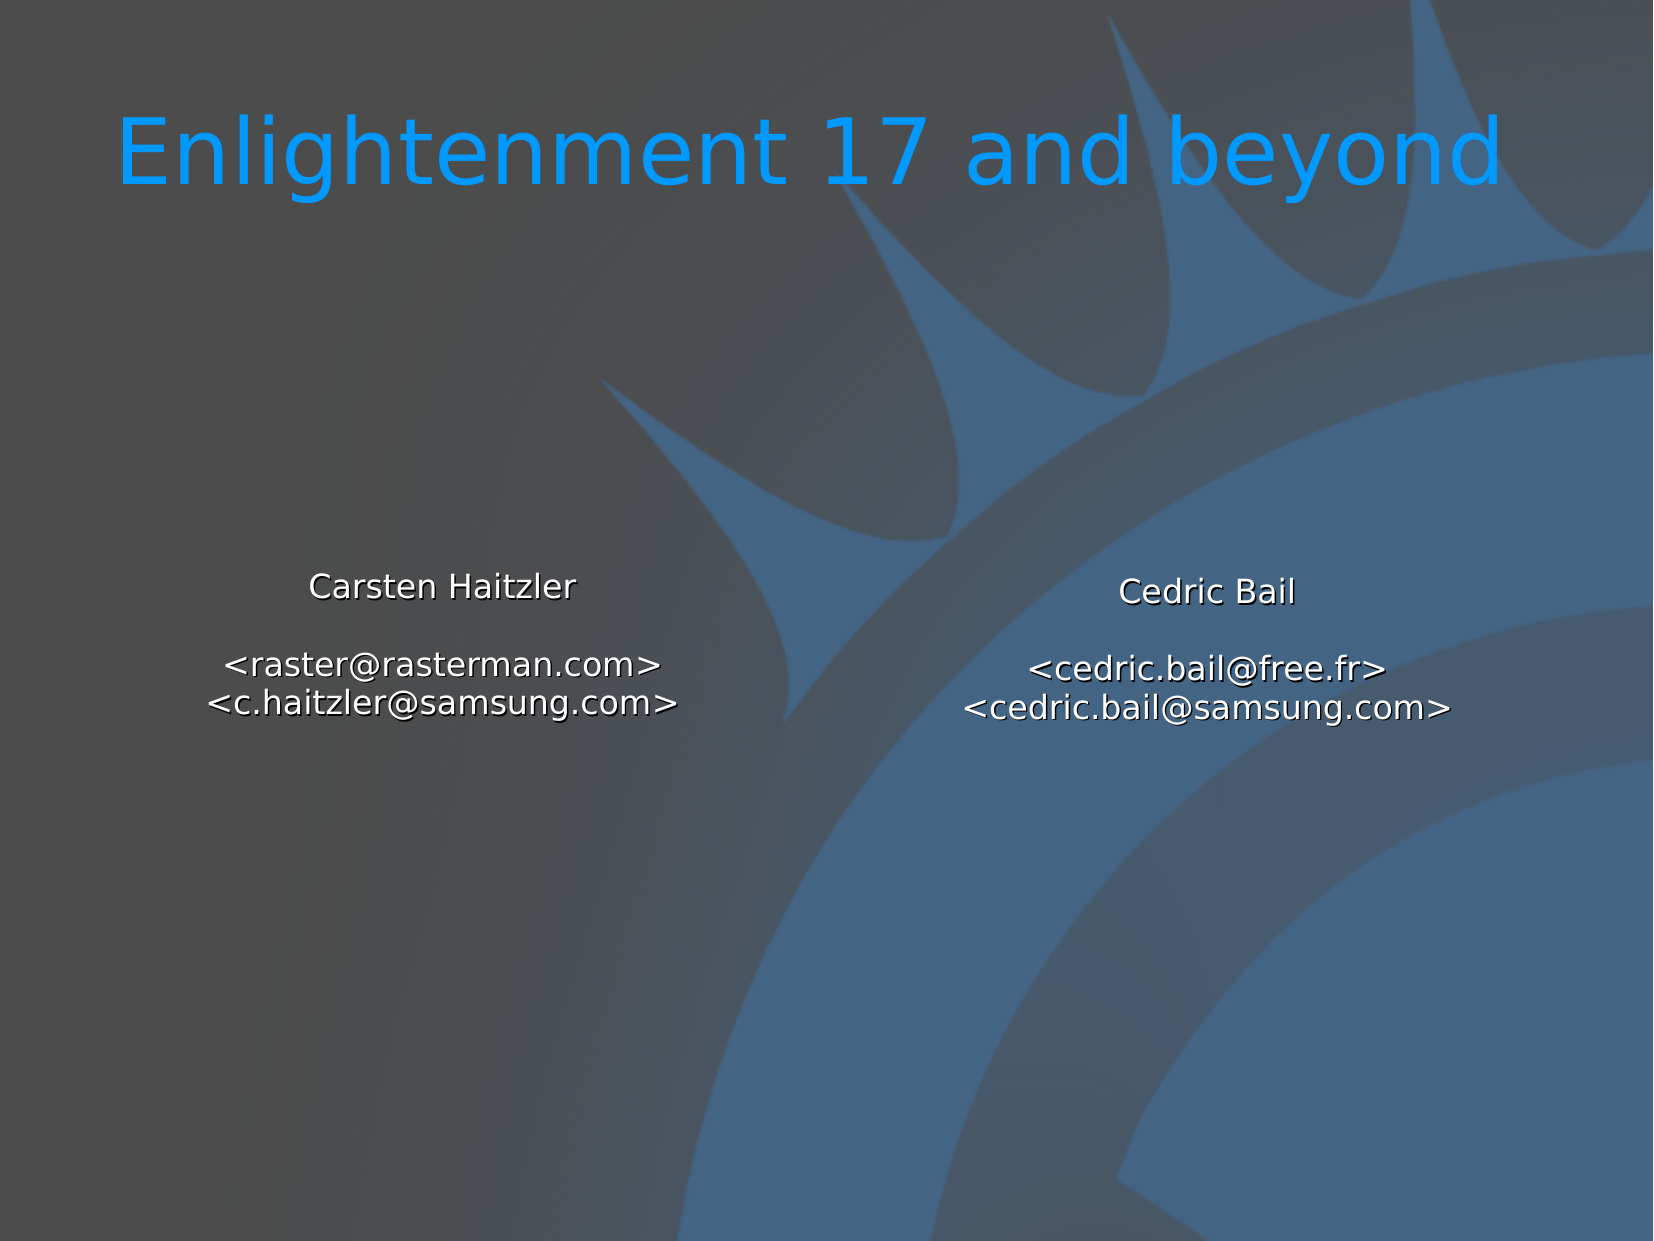

# Enlightenment 17 and beyond
Carsten Haitzler
<raster@rasterman.com>
<c.haitzler@samsung.com>
Cedric Bail
<cedric.bail@free.fr>
<cedric.bail@samsung.com>